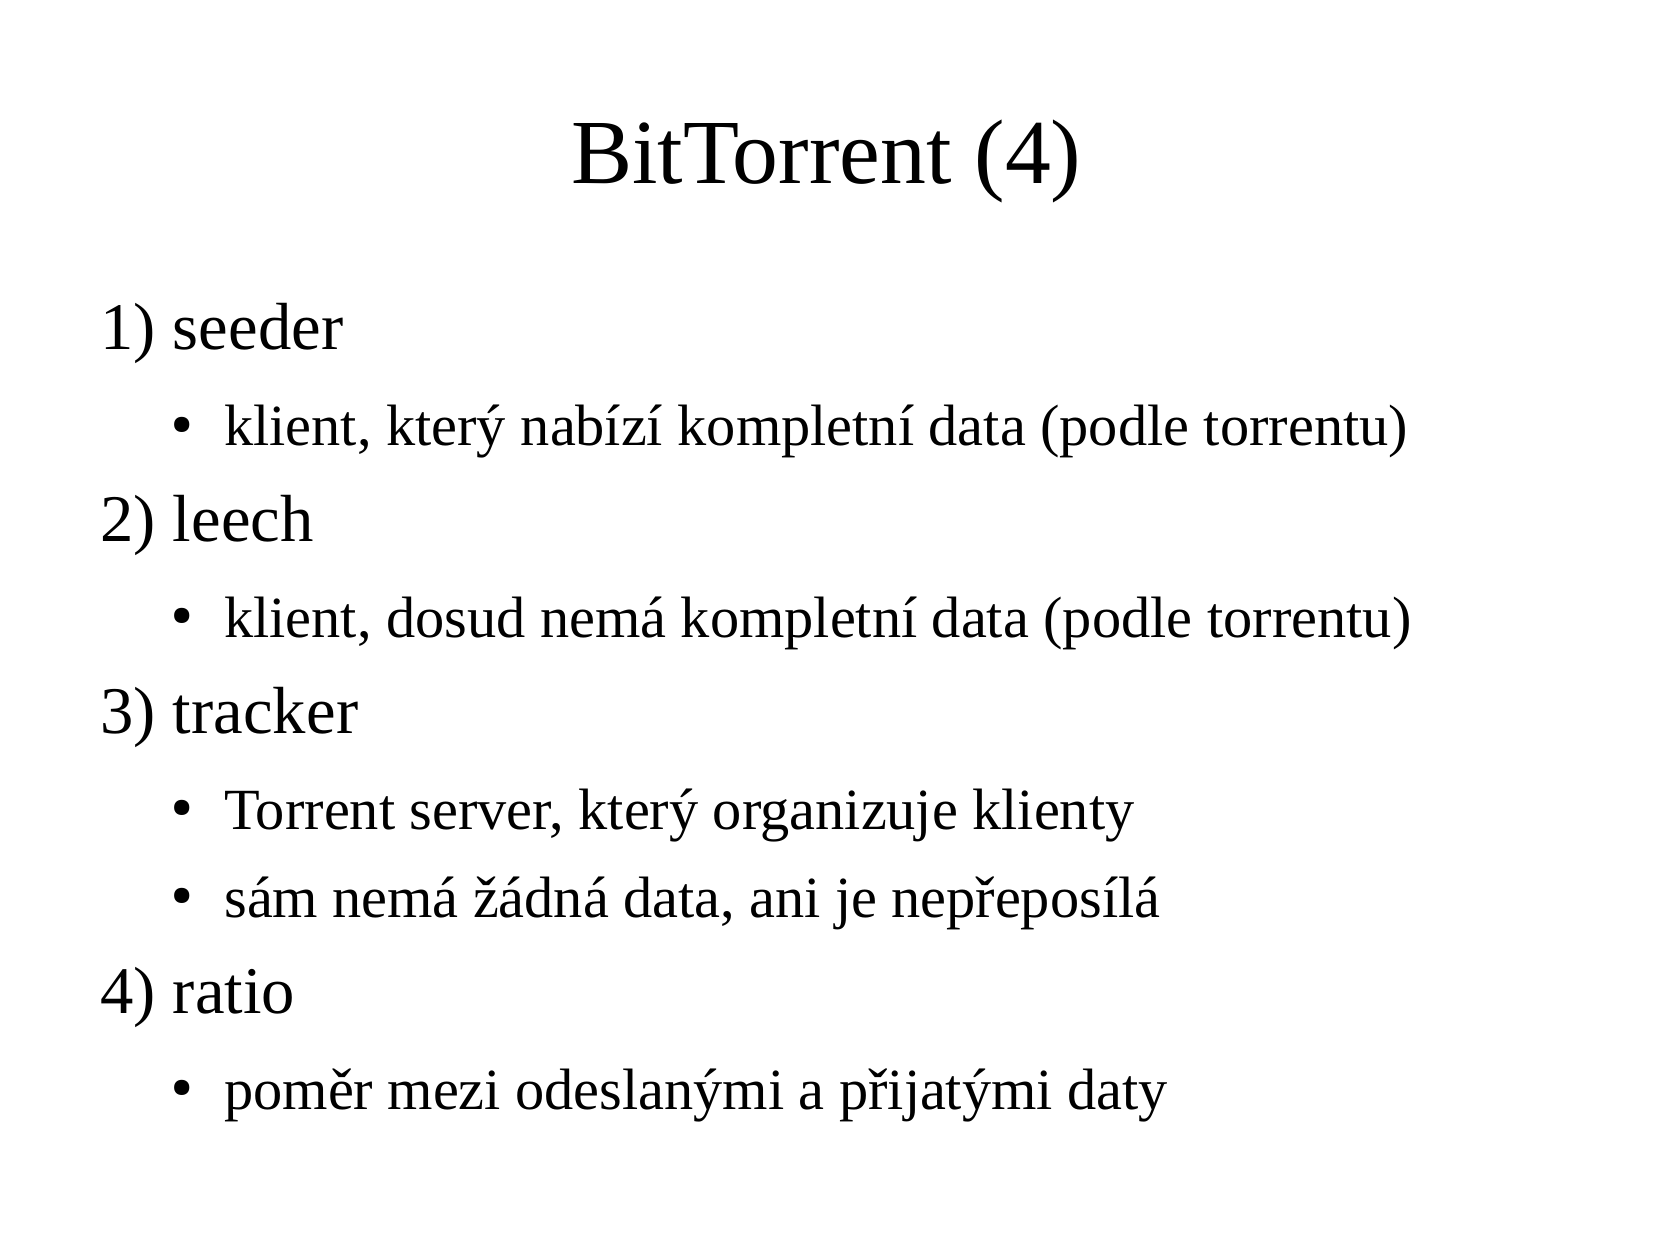

# BitTorrent (4)
 seeder
klient, který nabízí kompletní data (podle torrentu)
 leech
klient, dosud nemá kompletní data (podle torrentu)
 tracker
Torrent server, který organizuje klienty
sám nemá žádná data, ani je nepřeposílá
 ratio
poměr mezi odeslanými a přijatými daty